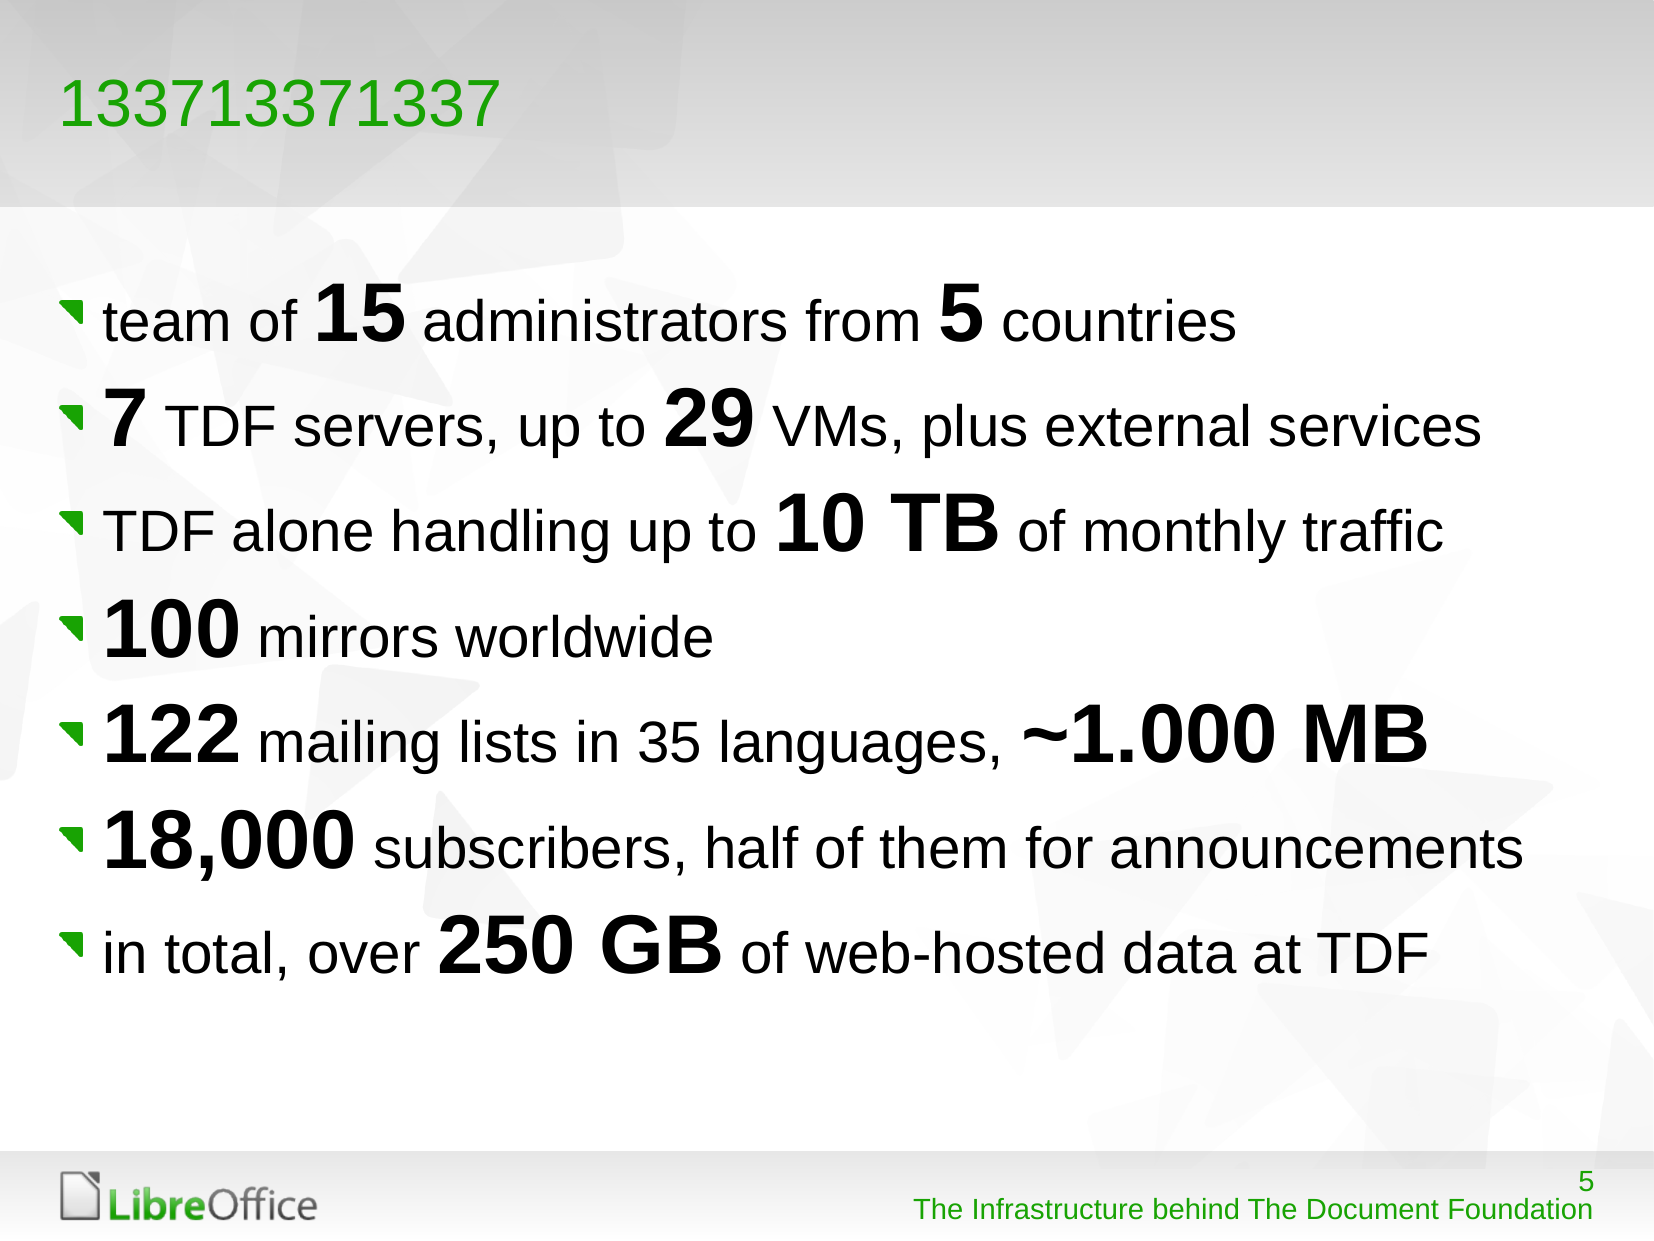

# 133713371337
team of 15 administrators from 5 countries
7 TDF servers, up to 29 VMs, plus external services
TDF alone handling up to 10 TB of monthly traffic
100 mirrors worldwide
122 mailing lists in 35 languages, ~1.000 MB
18,000 subscribers, half of them for announcements
in total, over 250 GB of web-hosted data at TDF
5
The Infrastructure behind The Document Foundation